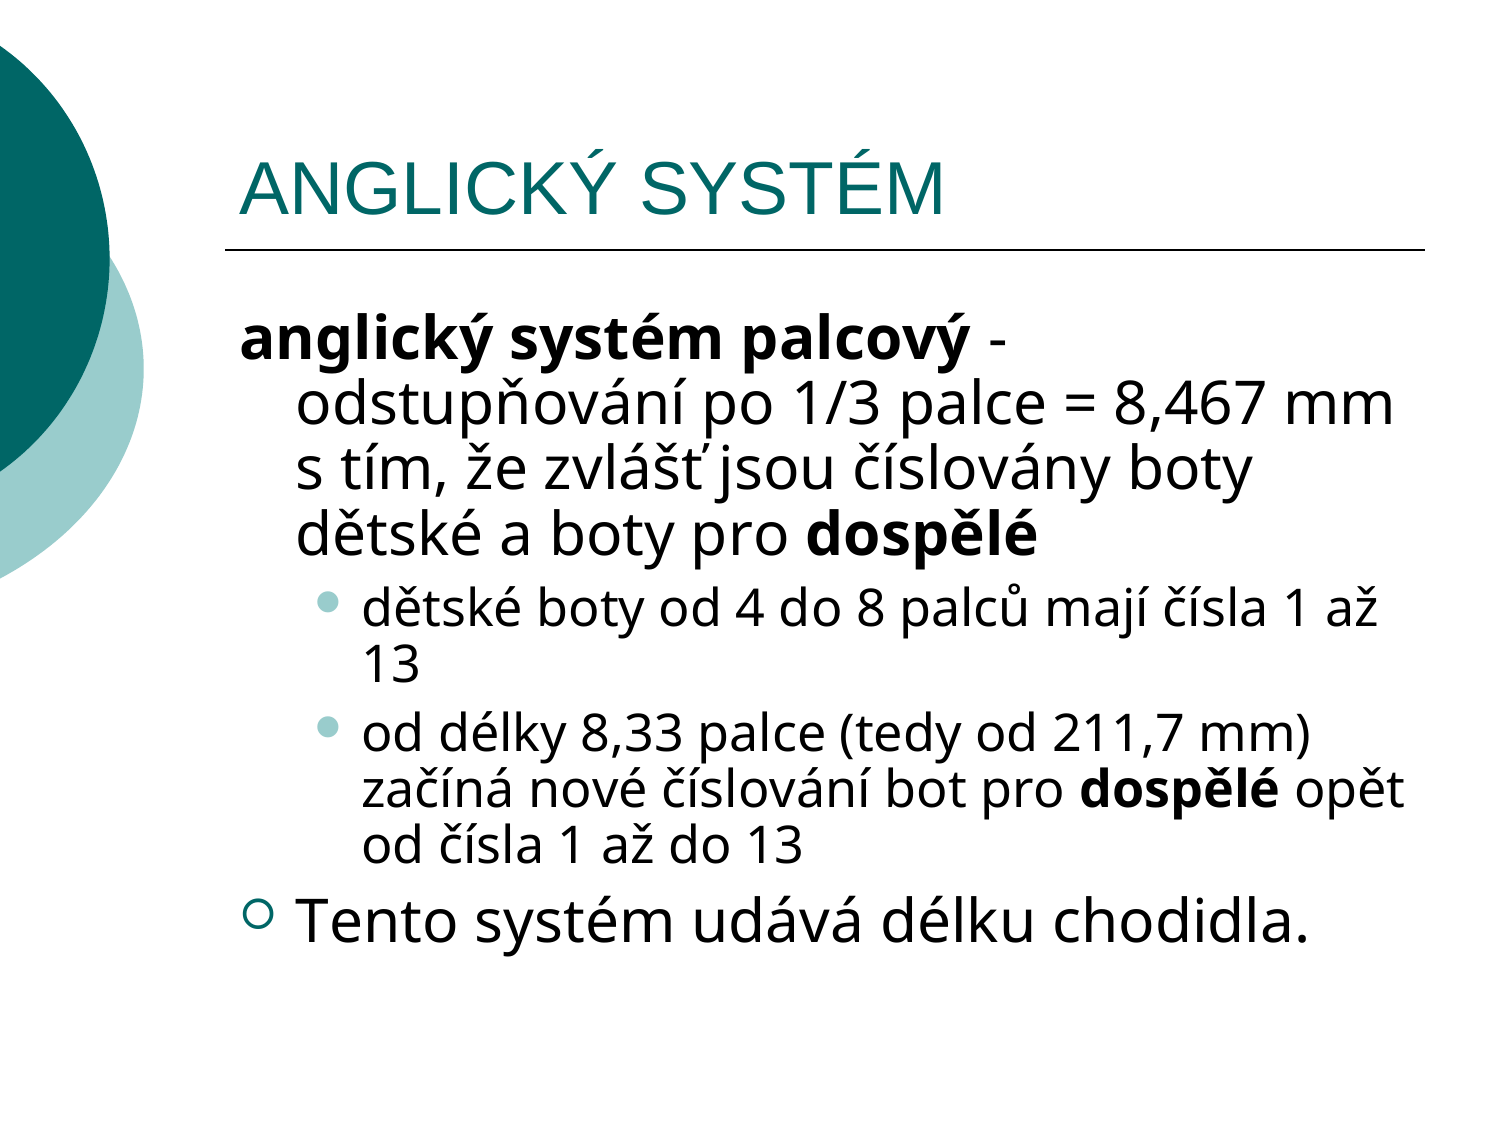

# ANGLICKÝ SYSTÉM
anglický systém palcový - odstupňování po 1/3 palce = 8,467 mm s tím, že zvlášť jsou číslovány boty dětské a boty pro dospělé
dětské boty od 4 do 8 palců mají čísla 1 až 13
od délky 8,33 palce (tedy od 211,7 mm) začíná nové číslování bot pro dospělé opět od čísla 1 až do 13
Tento systém udává délku chodidla.